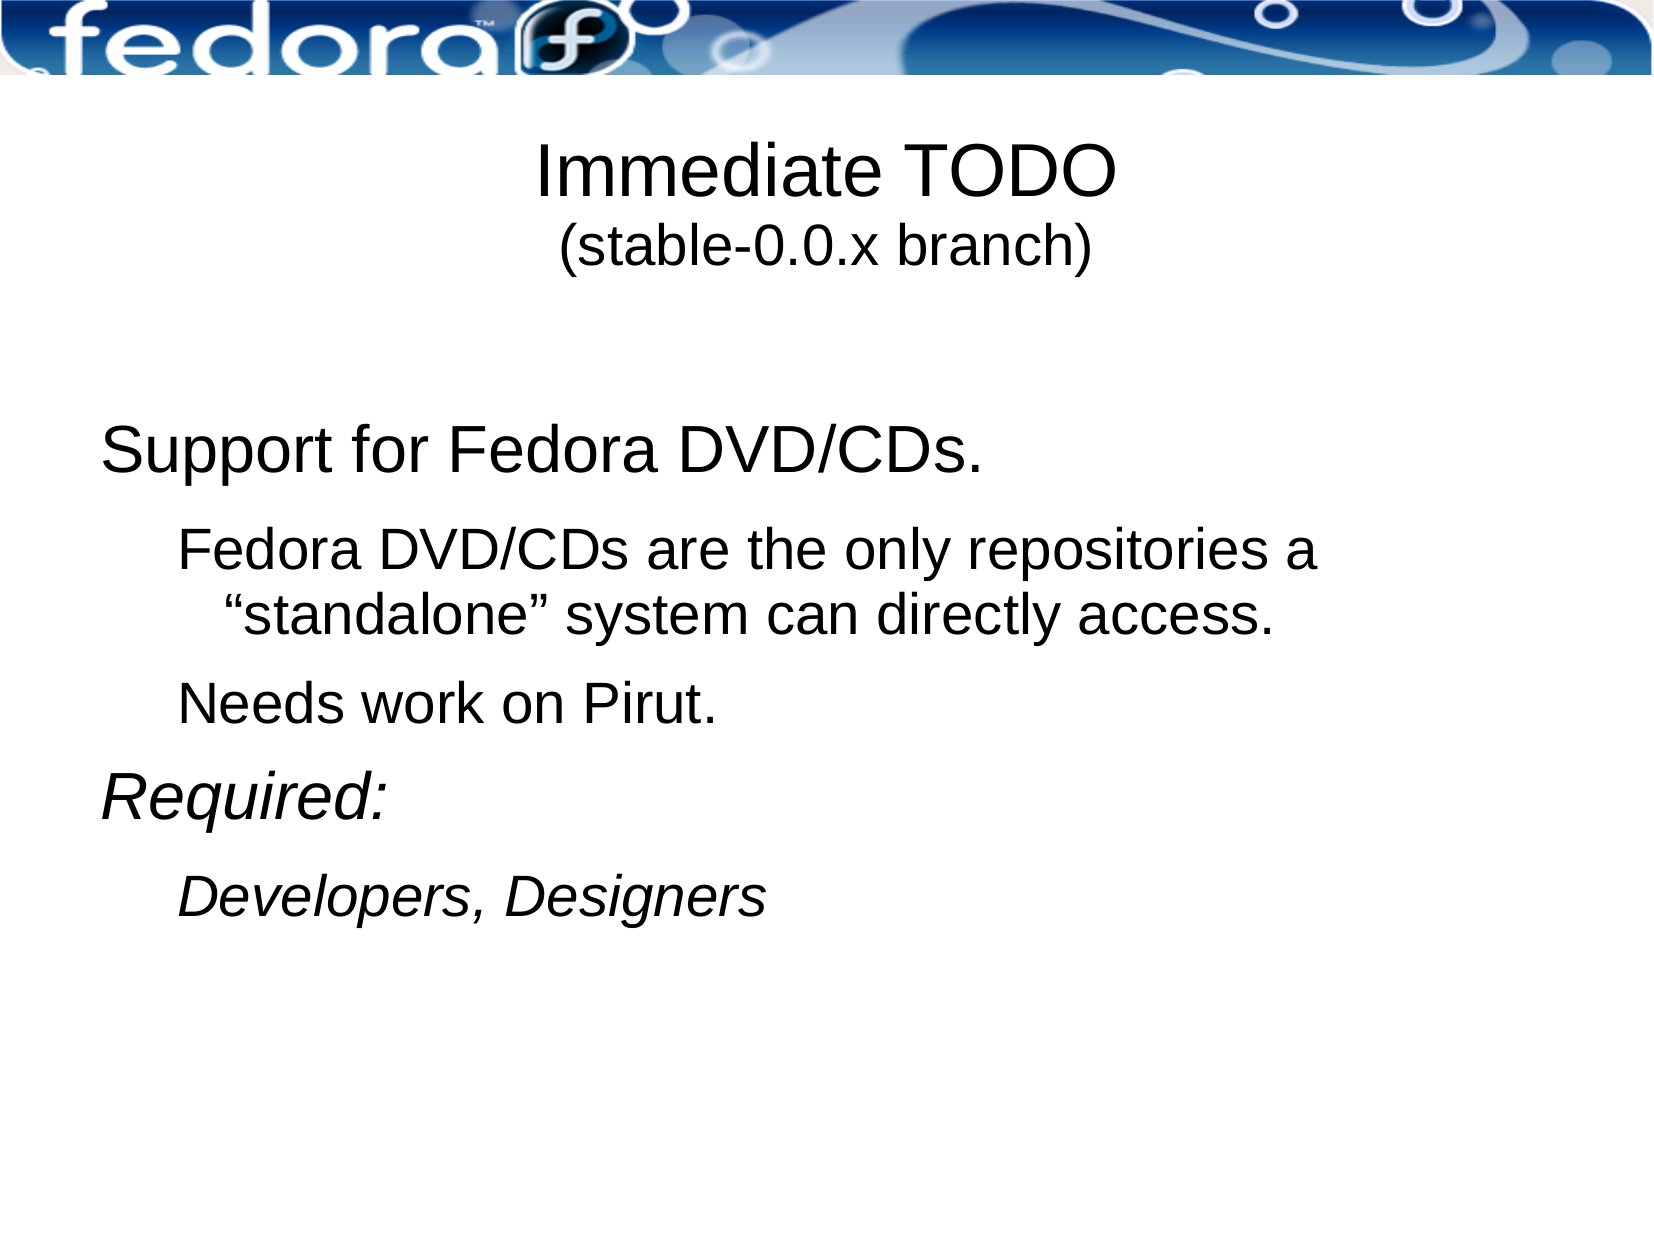

# Immediate TODO (stable-0.0.x branch)
Support for Fedora DVD/CDs.
Fedora DVD/CDs are the only repositories a “standalone” system can directly access.
Needs work on Pirut.
Required:
Developers, Designers